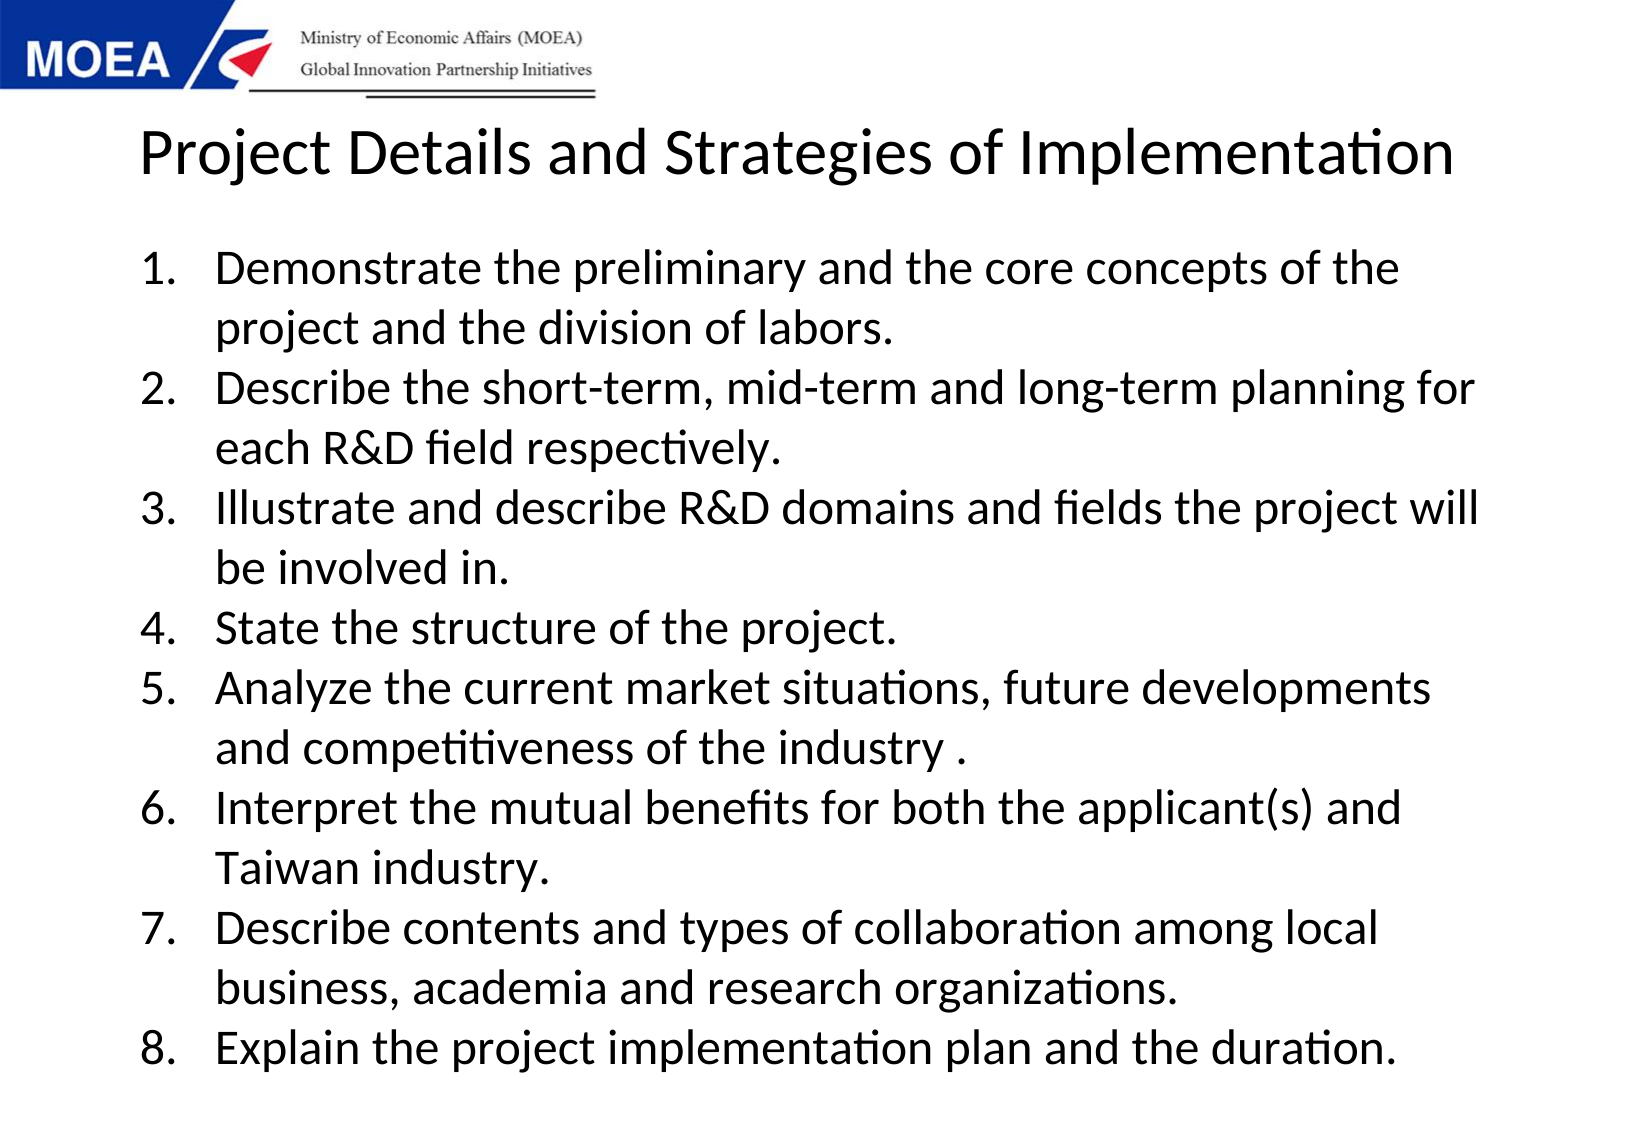

# Project Details and Strategies of Implementation
Demonstrate the preliminary and the core concepts of the project and the division of labors.
Describe the short-term, mid-term and long-term planning for each R&D field respectively.
Illustrate and describe R&D domains and fields the project will be involved in.
State the structure of the project.
Analyze the current market situations, future developments and competitiveness of the industry .
Interpret the mutual benefits for both the applicant(s) and Taiwan industry.
Describe contents and types of collaboration among local business, academia and research organizations.
Explain the project implementation plan and the duration.